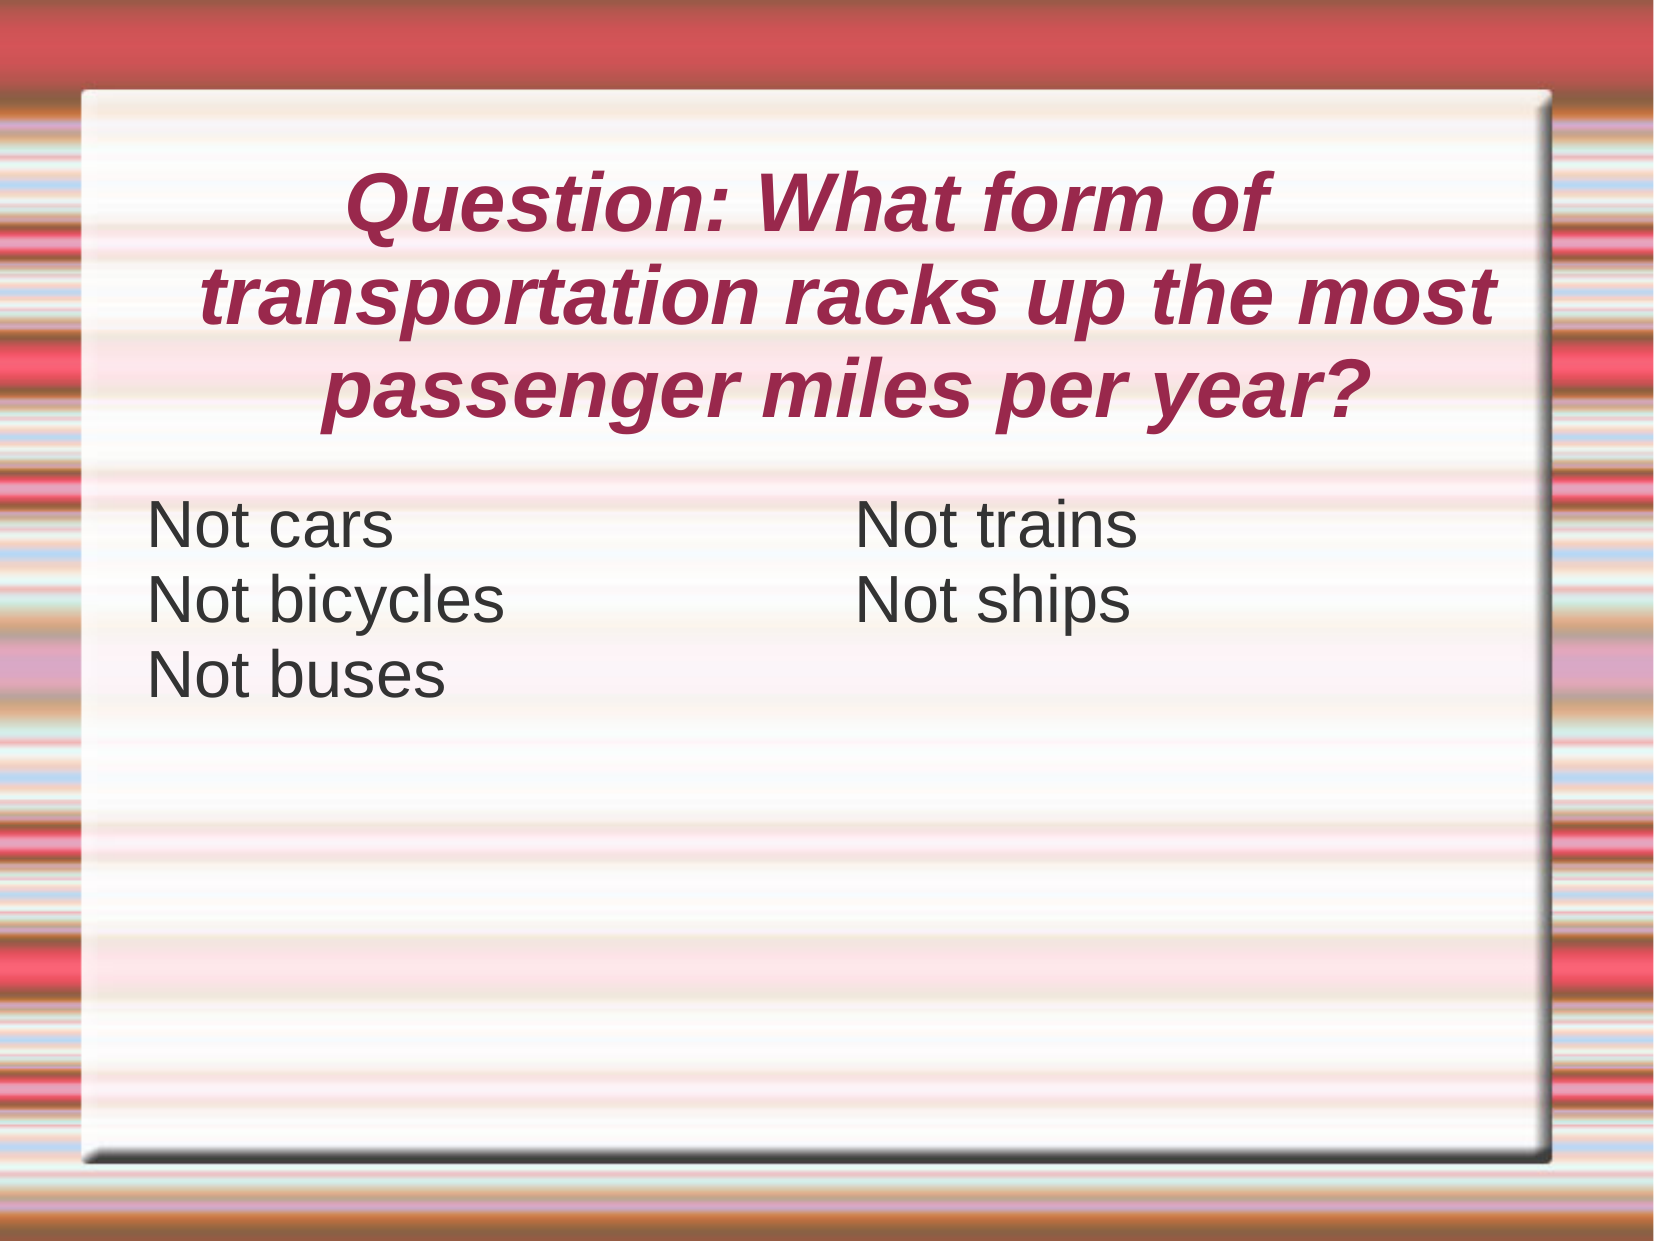

# Question: What form of transportation racks up the most passenger miles per year?
Not cars
Not bicycles
Not buses
Not trains
Not ships